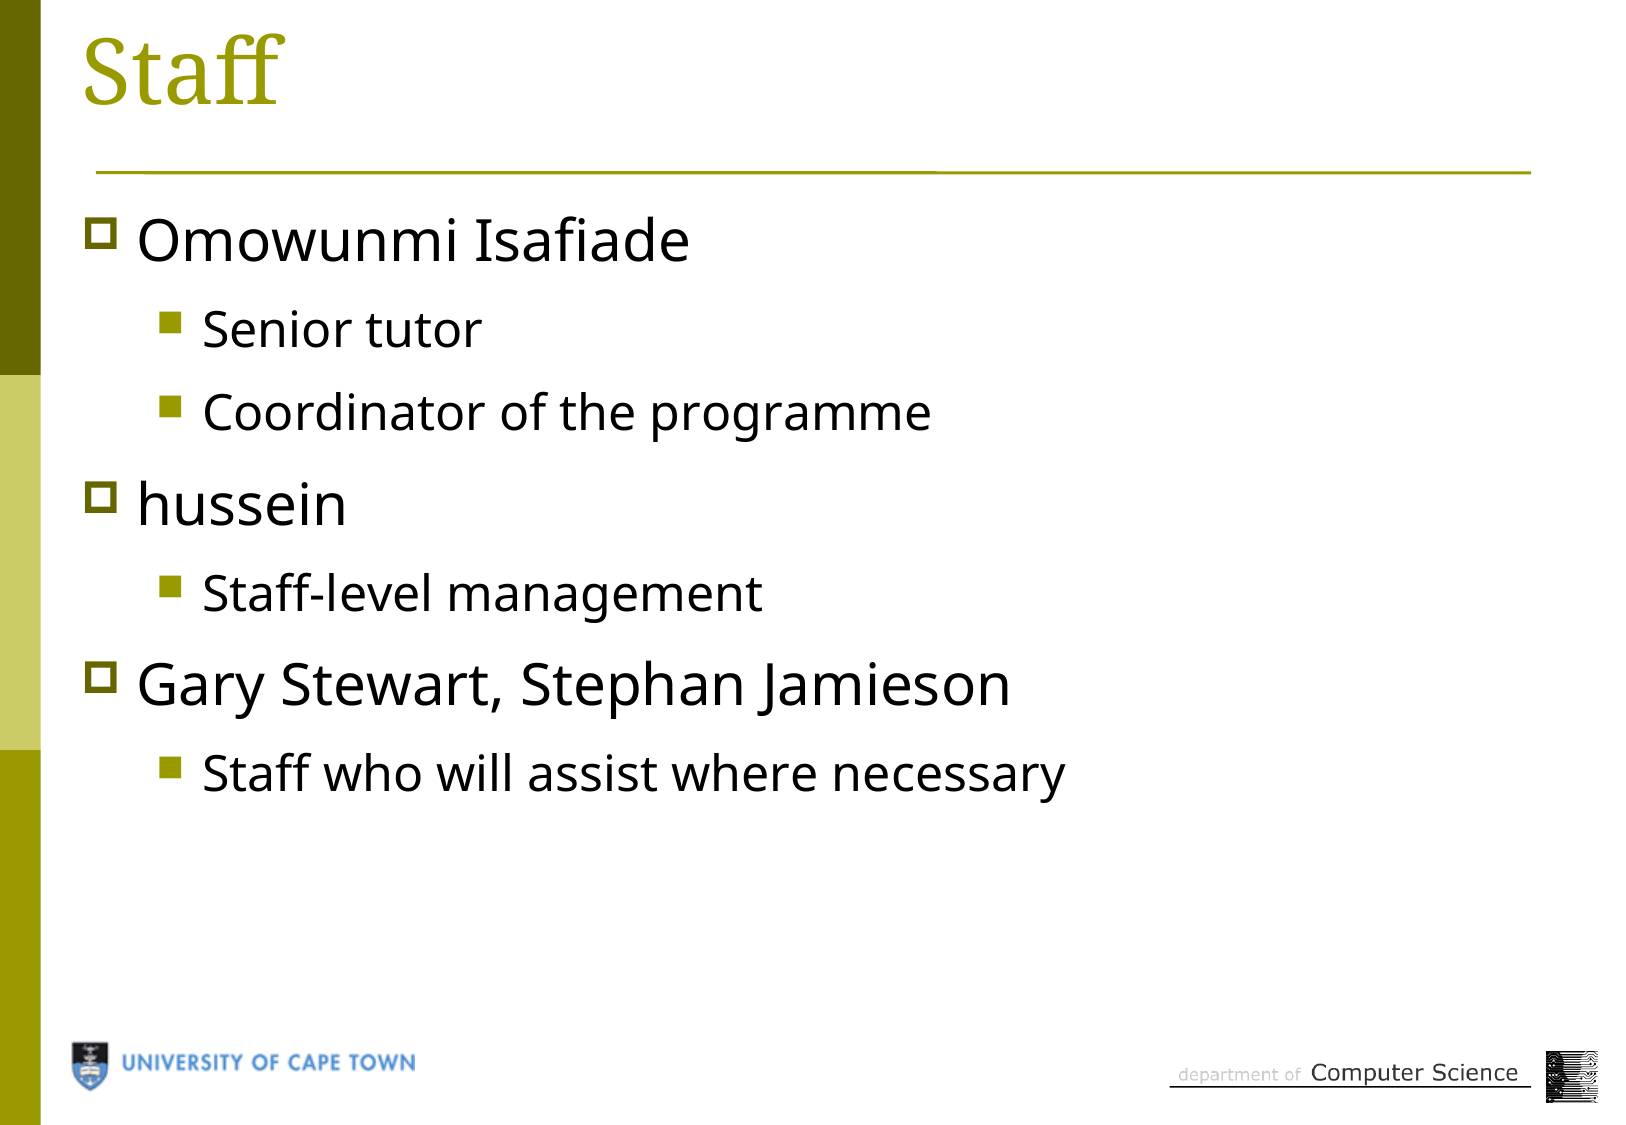

# Staff
Omowunmi Isafiade
Senior tutor
Coordinator of the programme
hussein
Staff-level management
Gary Stewart, Stephan Jamieson
Staff who will assist where necessary